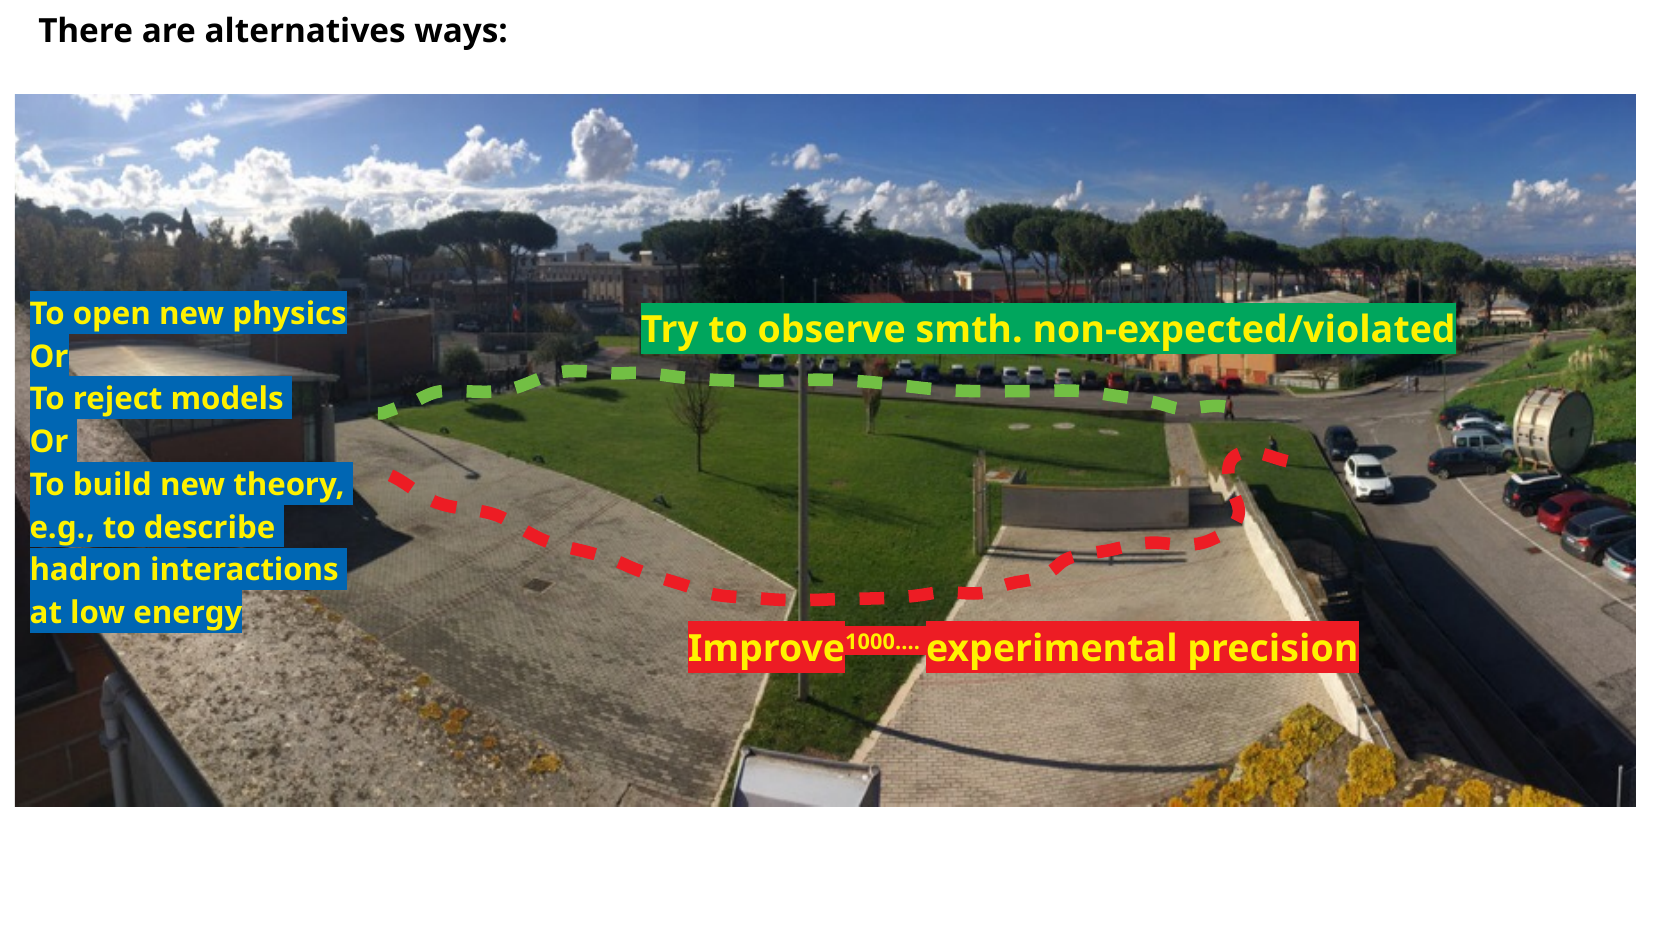

There are alternatives ways:
To open new physics
Or
To reject models
Or
To build new theory,
e.g., to describe
hadron interactions
at low energy
Try to observe smth. non-expected/violated
Improve1000.... experimental precision